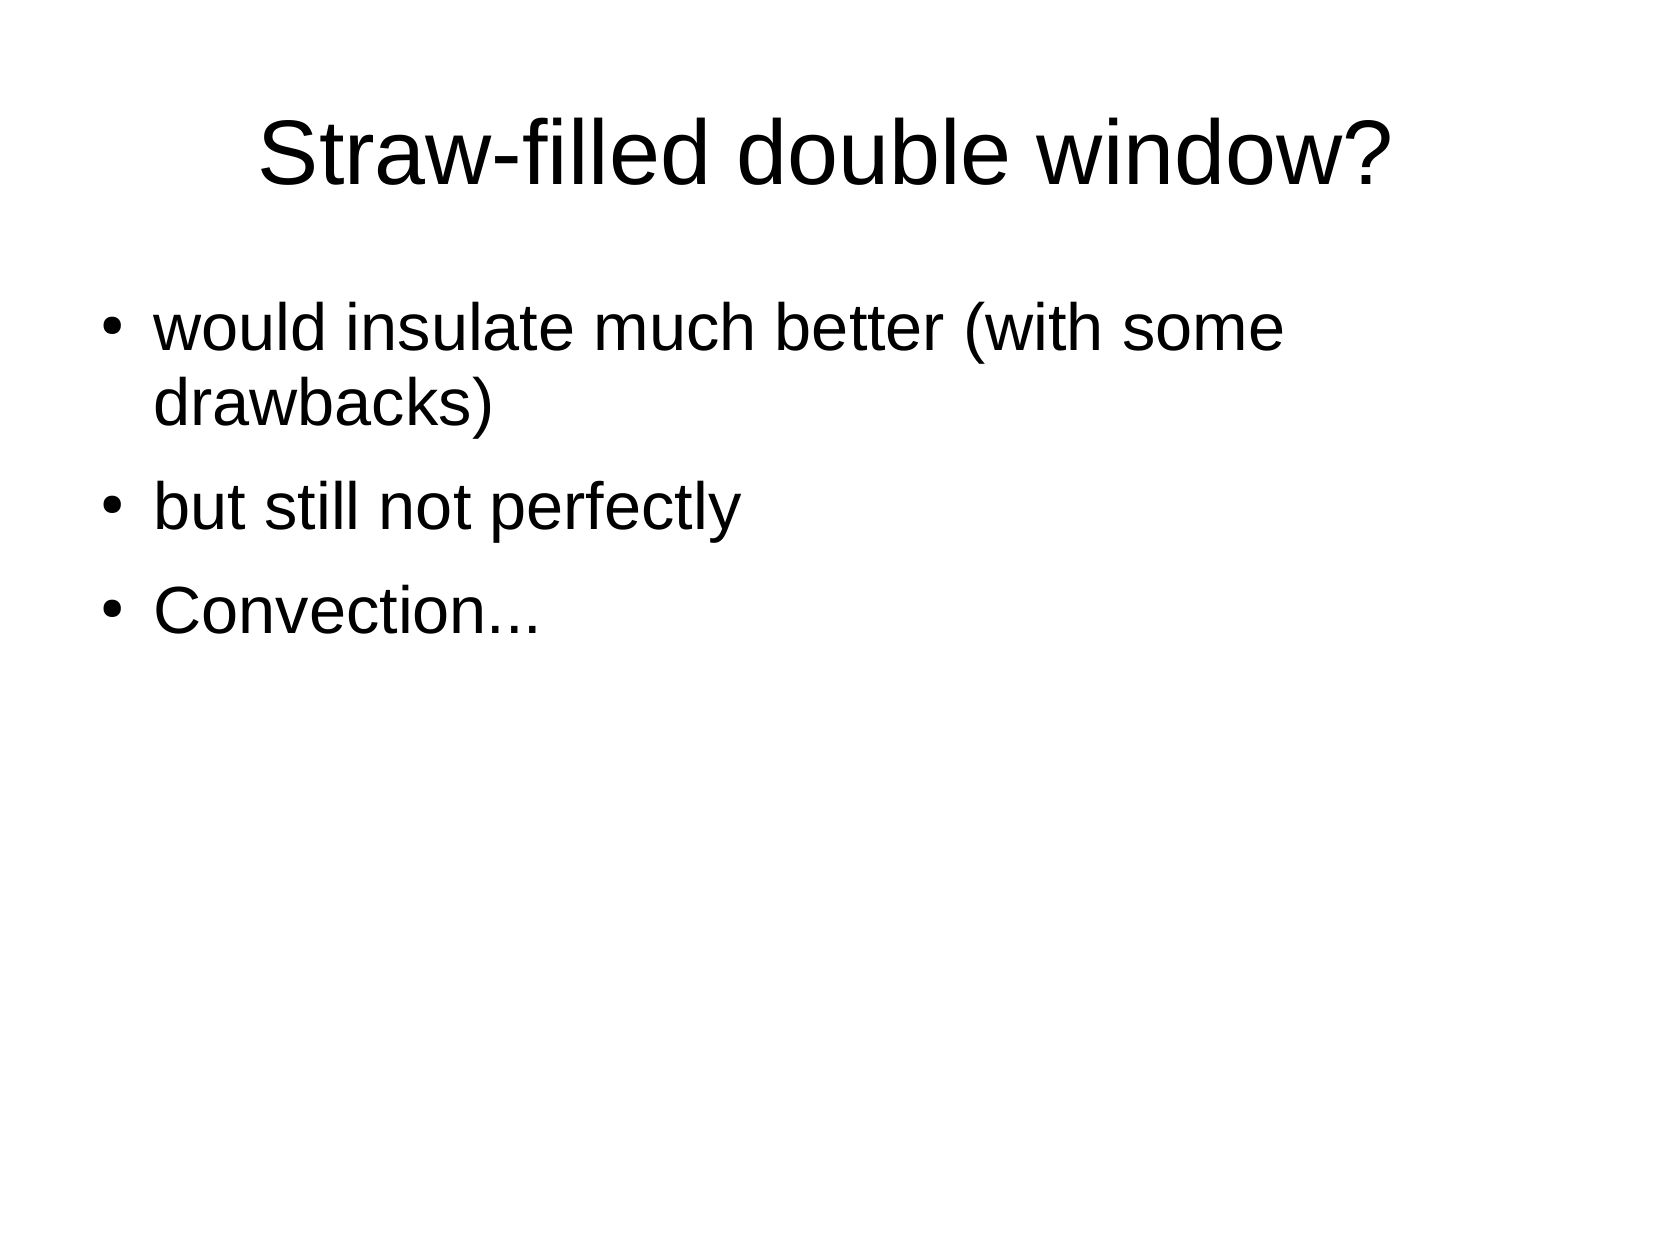

# Straw-filled double window?
would insulate much better (with some drawbacks)
but still not perfectly
Convection...